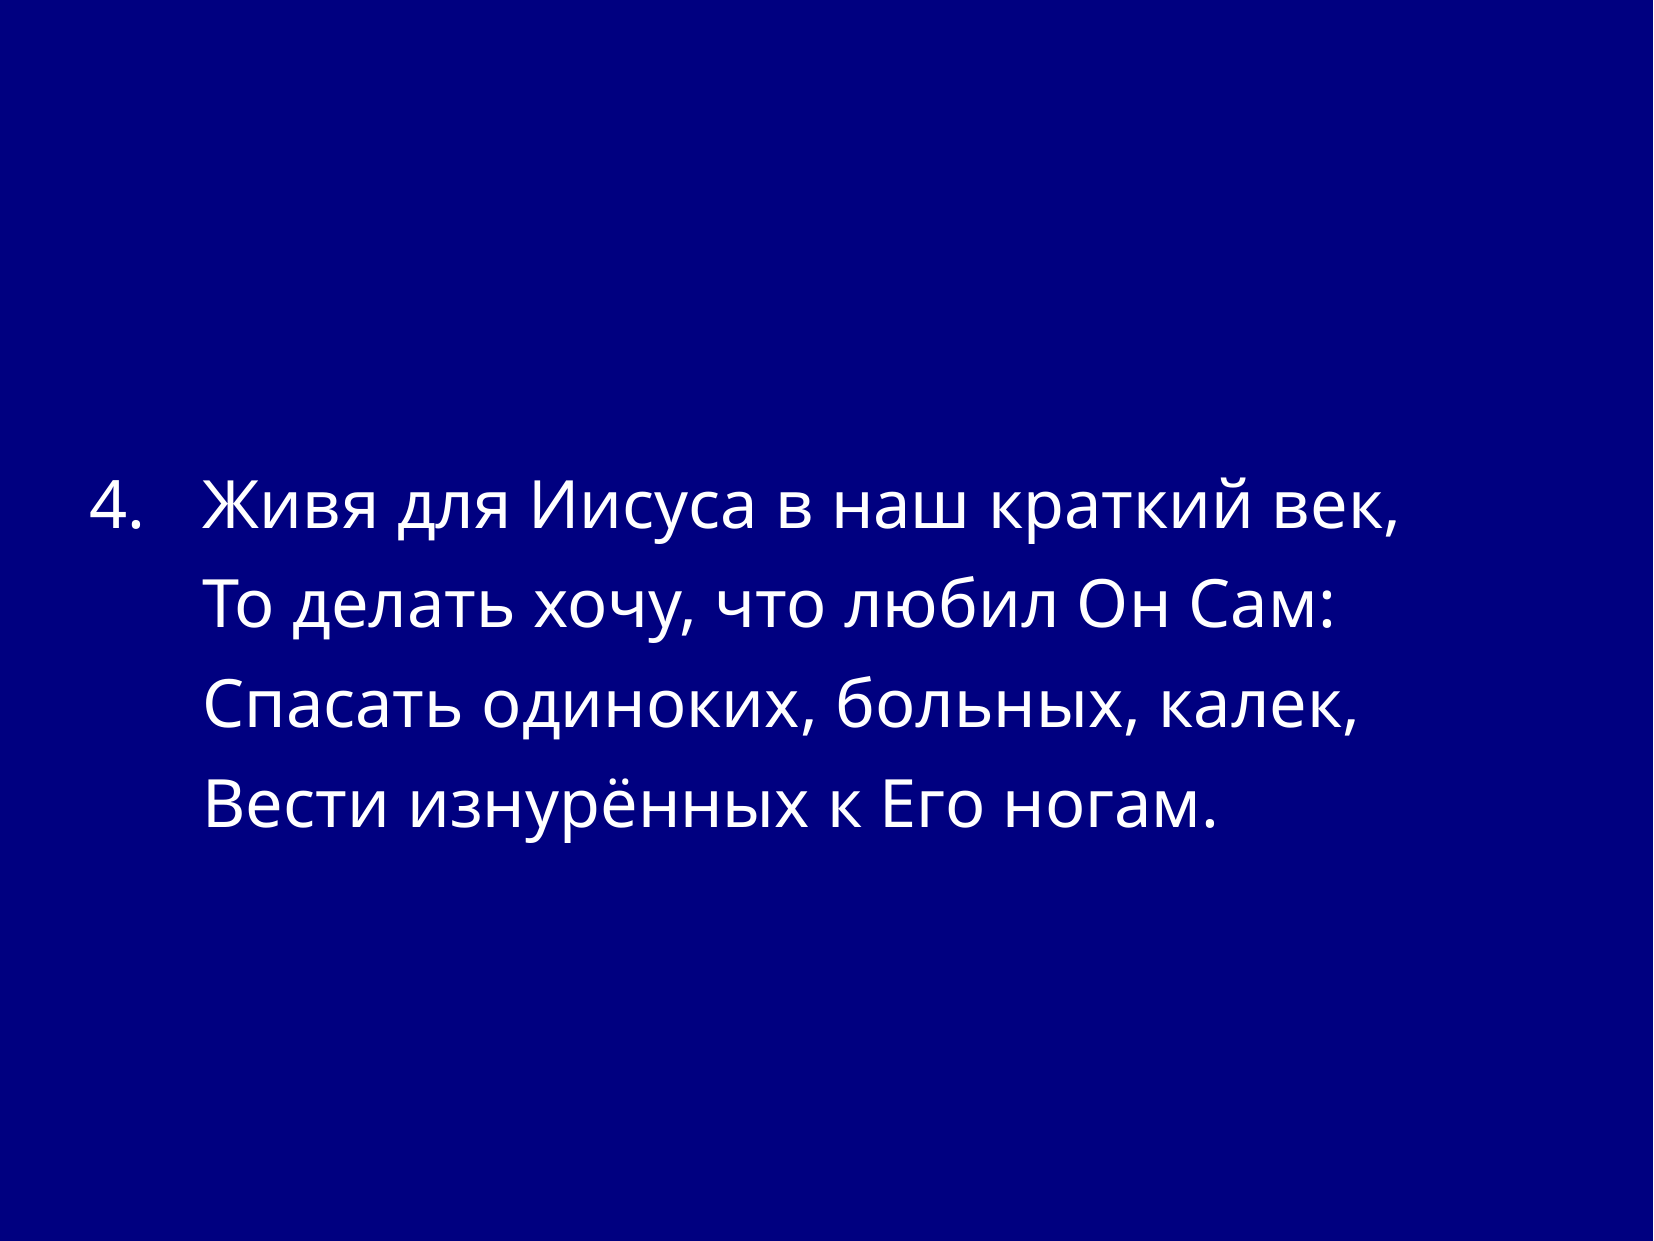

4.	Живя для Иисуса в наш краткий век,
	То делать хочу, что любил Он Сам:
	Спасать одиноких, больных, калек,
	Вести изнурённых к Его ногам.